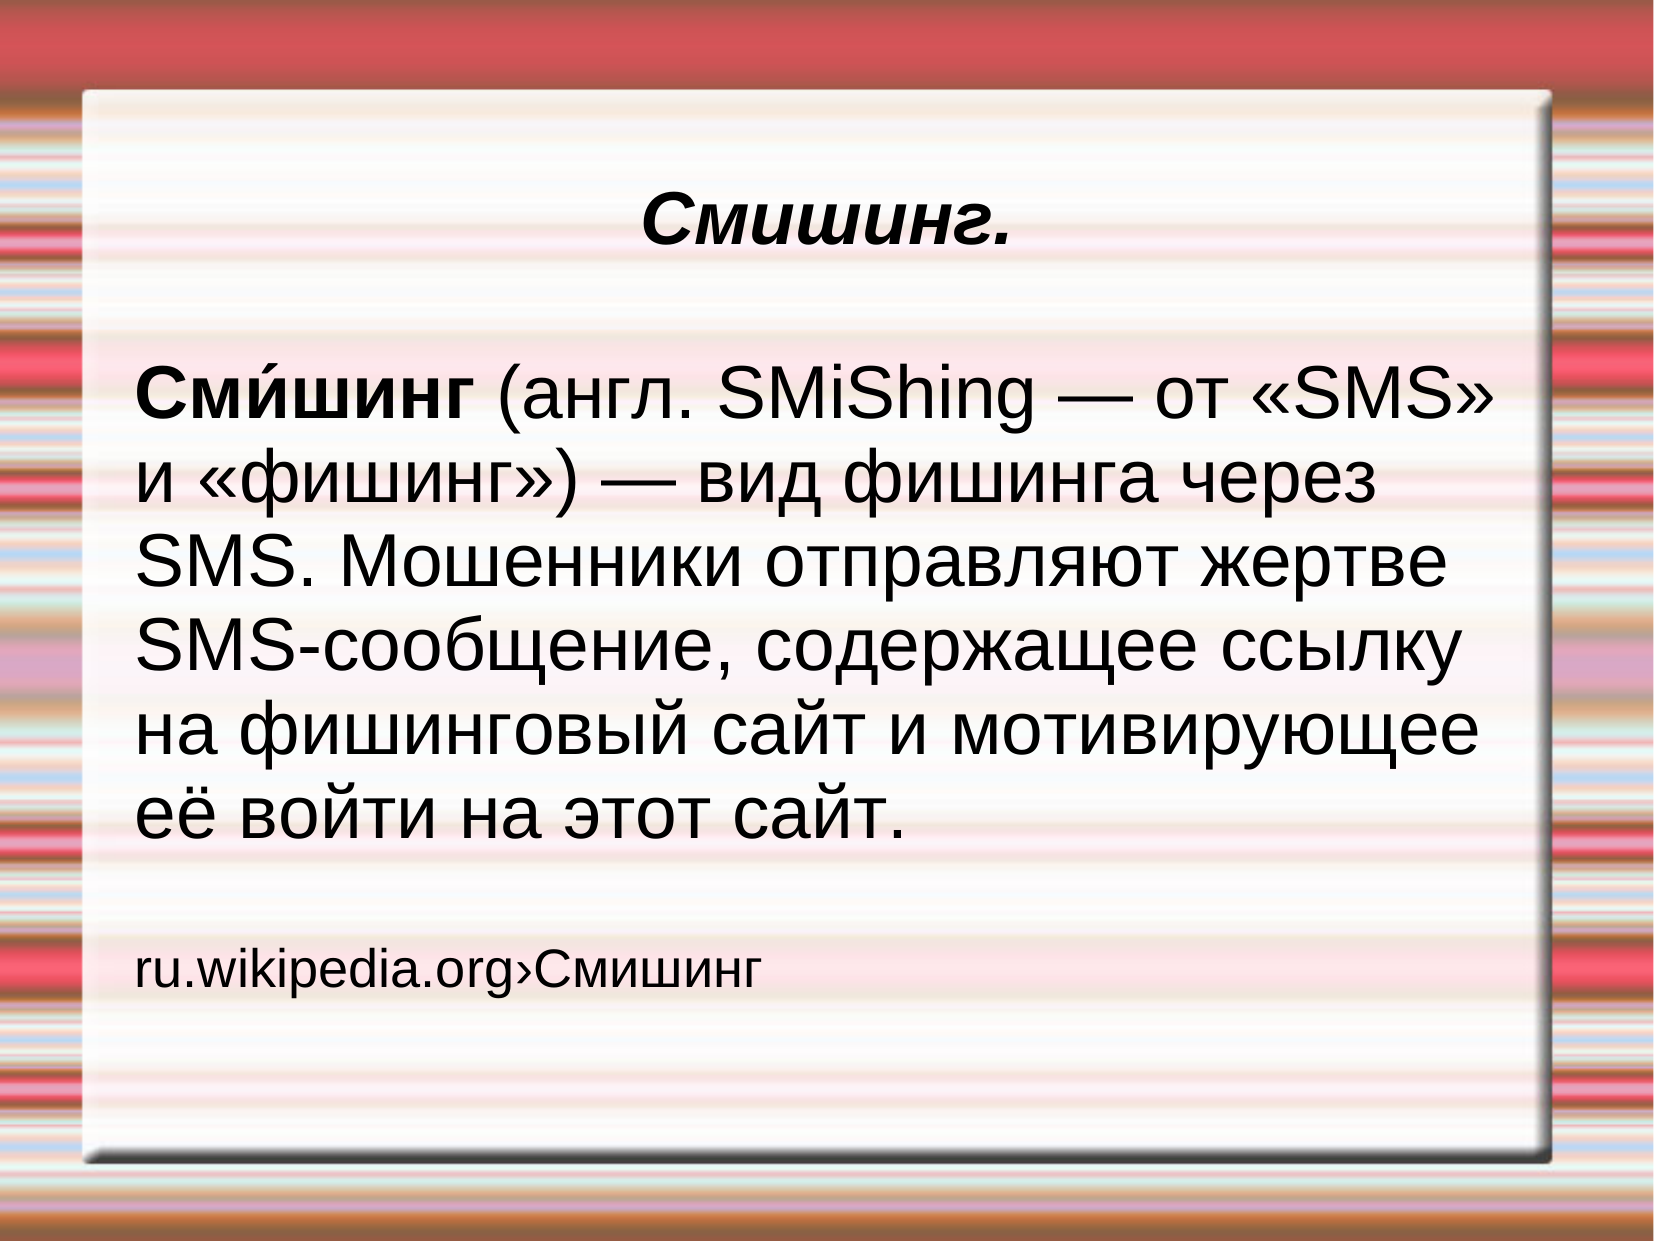

# Смишинг.
Сми́шинг (англ. SMiShing — от «SMS» и «фишинг») — вид фишинга через SMS. Мошенники отправляют жертве SMS-сообщение, содержащее ссылку на фишинговый сайт и мотивирующее её войти на этот сайт.
ru.wikipedia.org›Смишинг